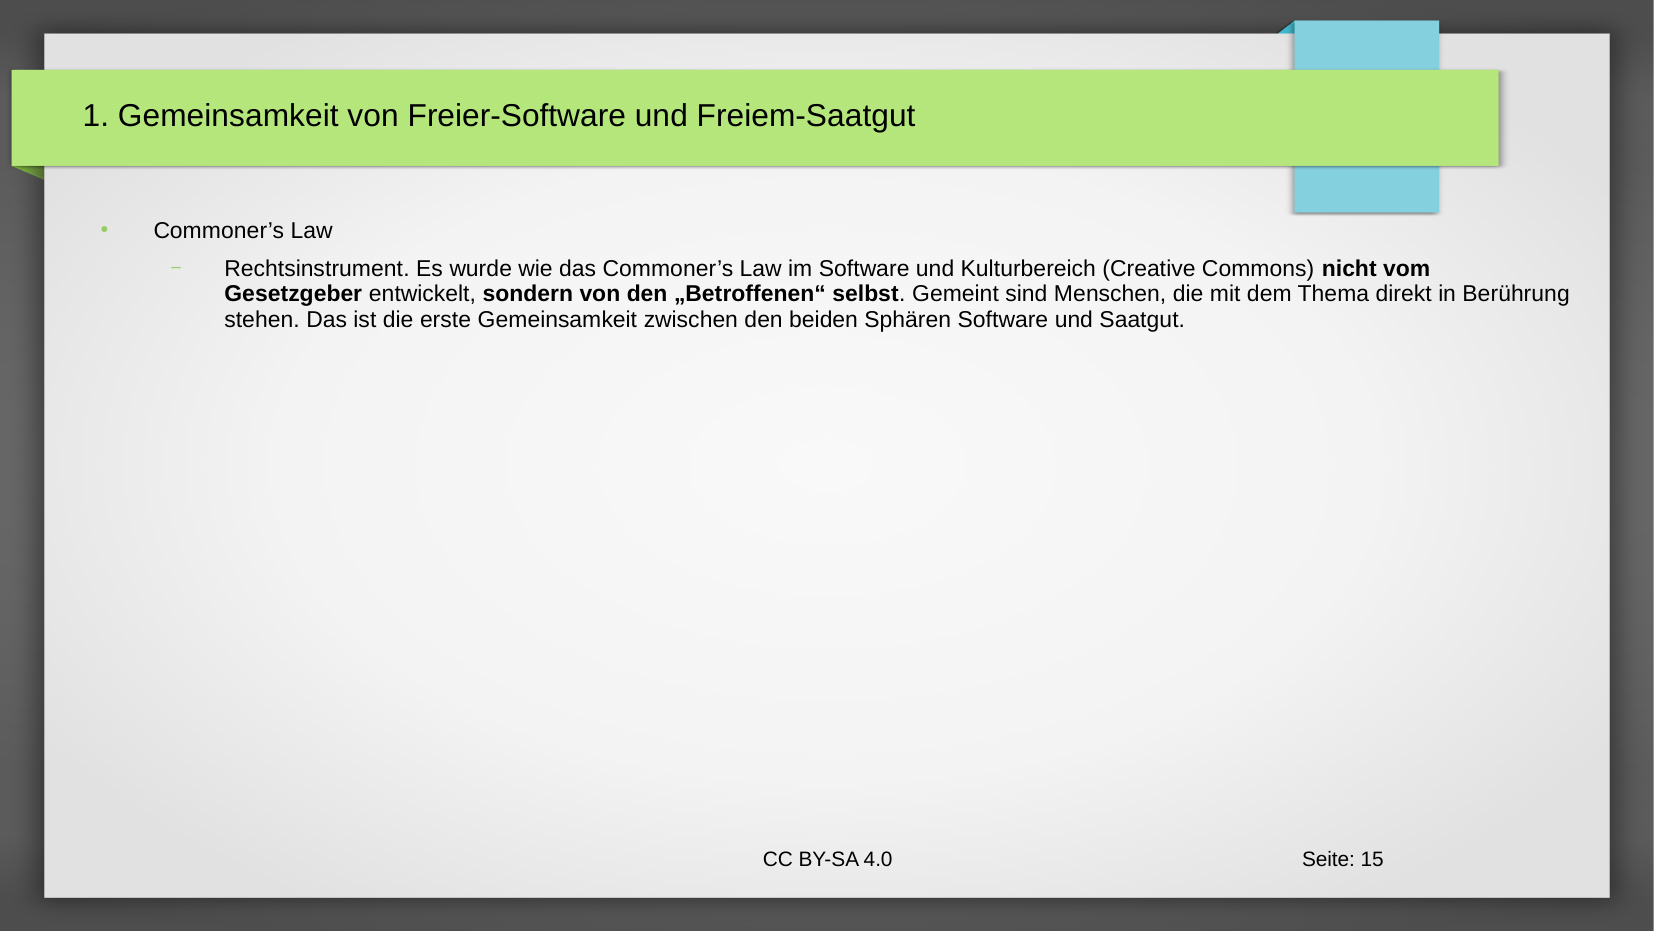

# 1. Gemeinsamkeit von Freier-Software und Freiem-Saatgut
Commoner’s Law
Rechtsinstrument. Es wurde wie das Commoner’s Law im Software und Kulturbereich (Creative Commons) nicht vom Gesetzgeber entwickelt, sondern von den „Betroffenen“ selbst. Gemeint sind Menschen, die mit dem Thema direkt in Berührung stehen. Das ist die erste Gemeinsamkeit zwischen den beiden Sphären Software und Saatgut.